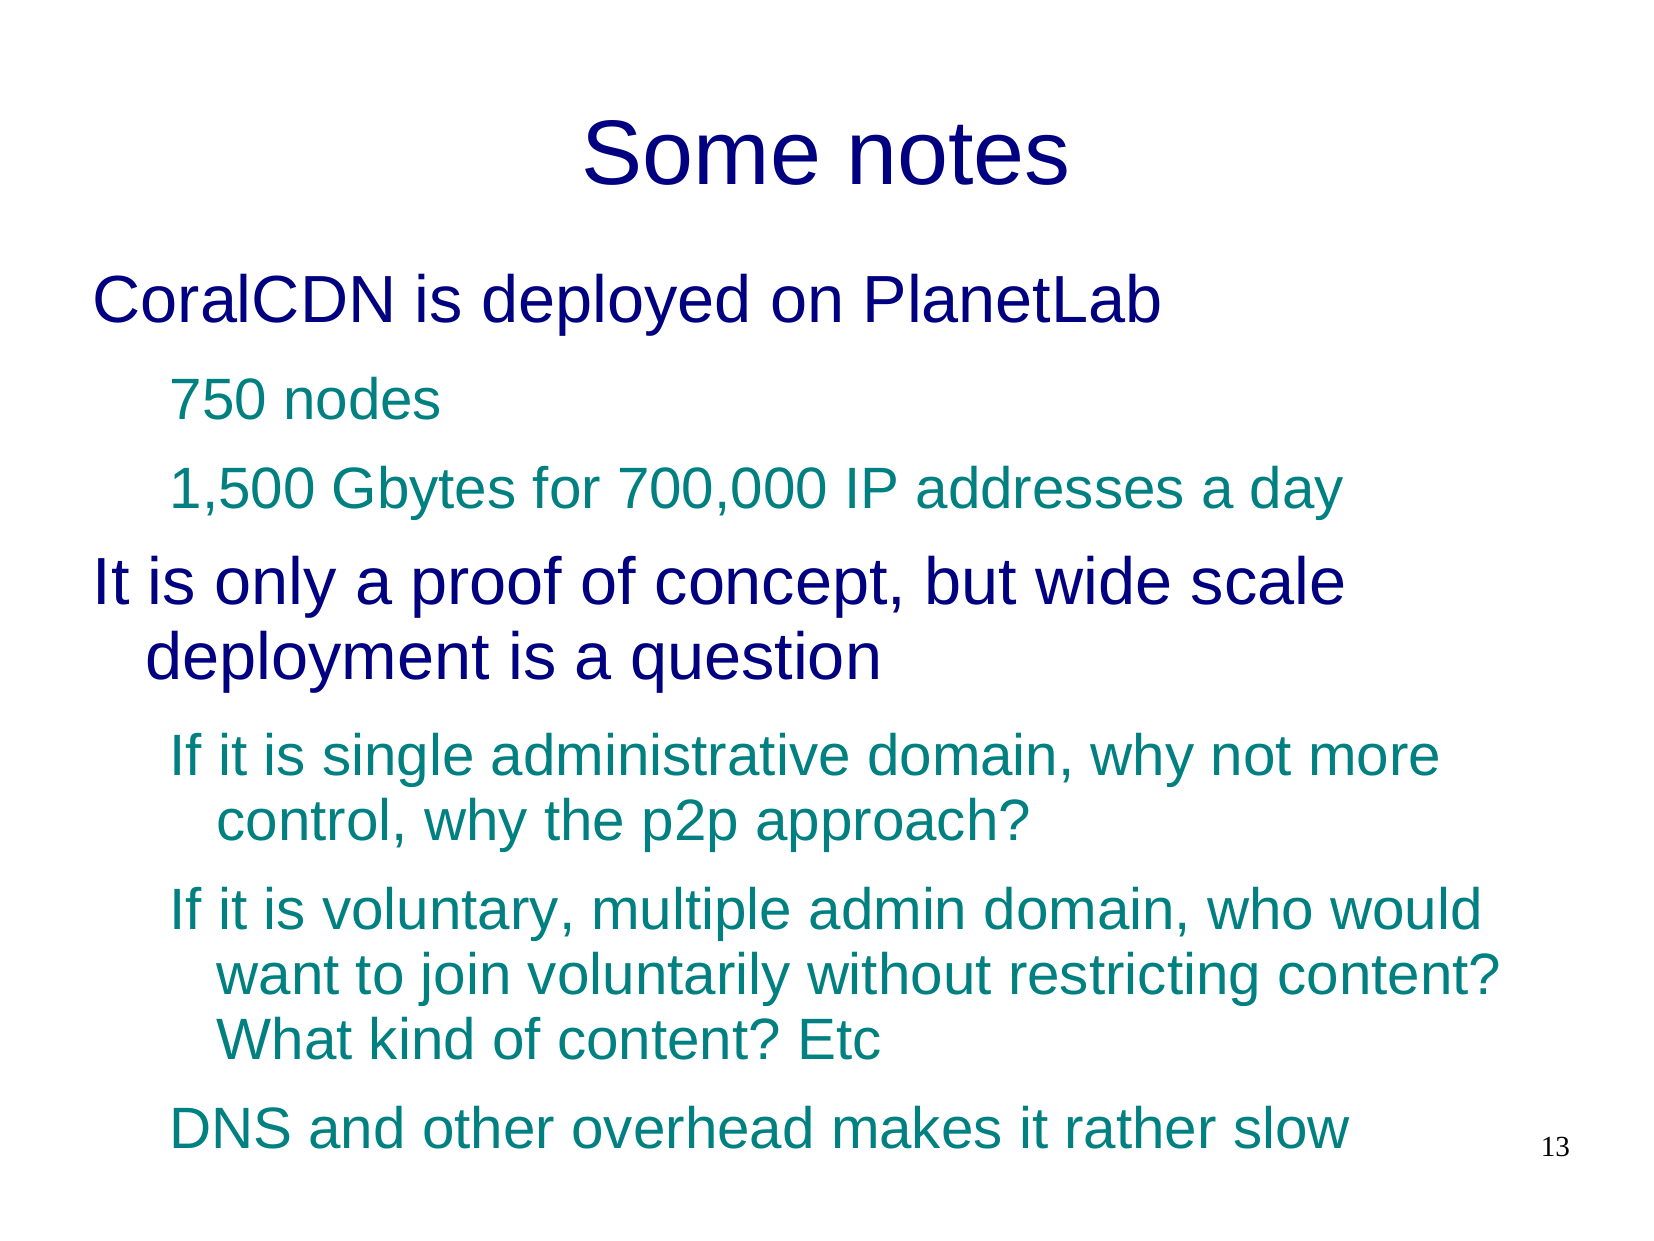

# Some notes
CoralCDN is deployed on PlanetLab
750 nodes
1,500 Gbytes for 700,000 IP addresses a day
It is only a proof of concept, but wide scale deployment is a question
If it is single administrative domain, why not more control, why the p2p approach?
If it is voluntary, multiple admin domain, who would want to join voluntarily without restricting content? What kind of content? Etc
DNS and other overhead makes it rather slow
13